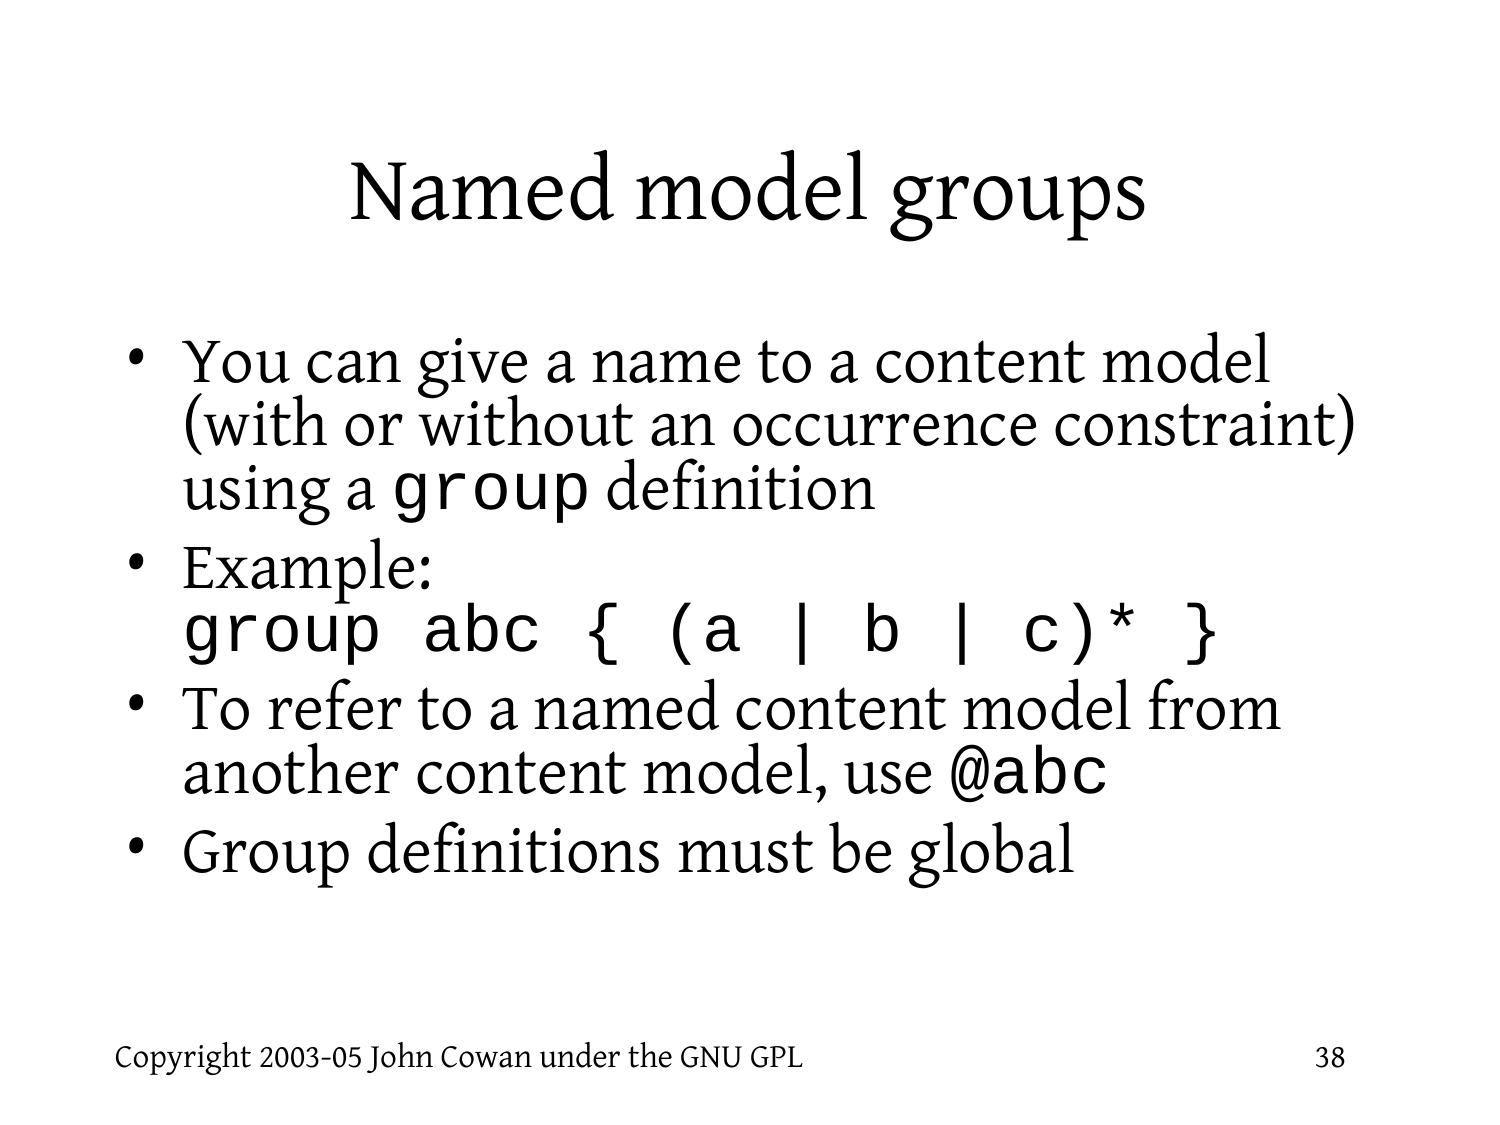

# Named model groups
You can give a name to a content model (with or without an occurrence constraint) using a group definition
Example:
group abc { (a | b | c)* }
To refer to a named content model from another content model, use @abc
Group definitions must be global